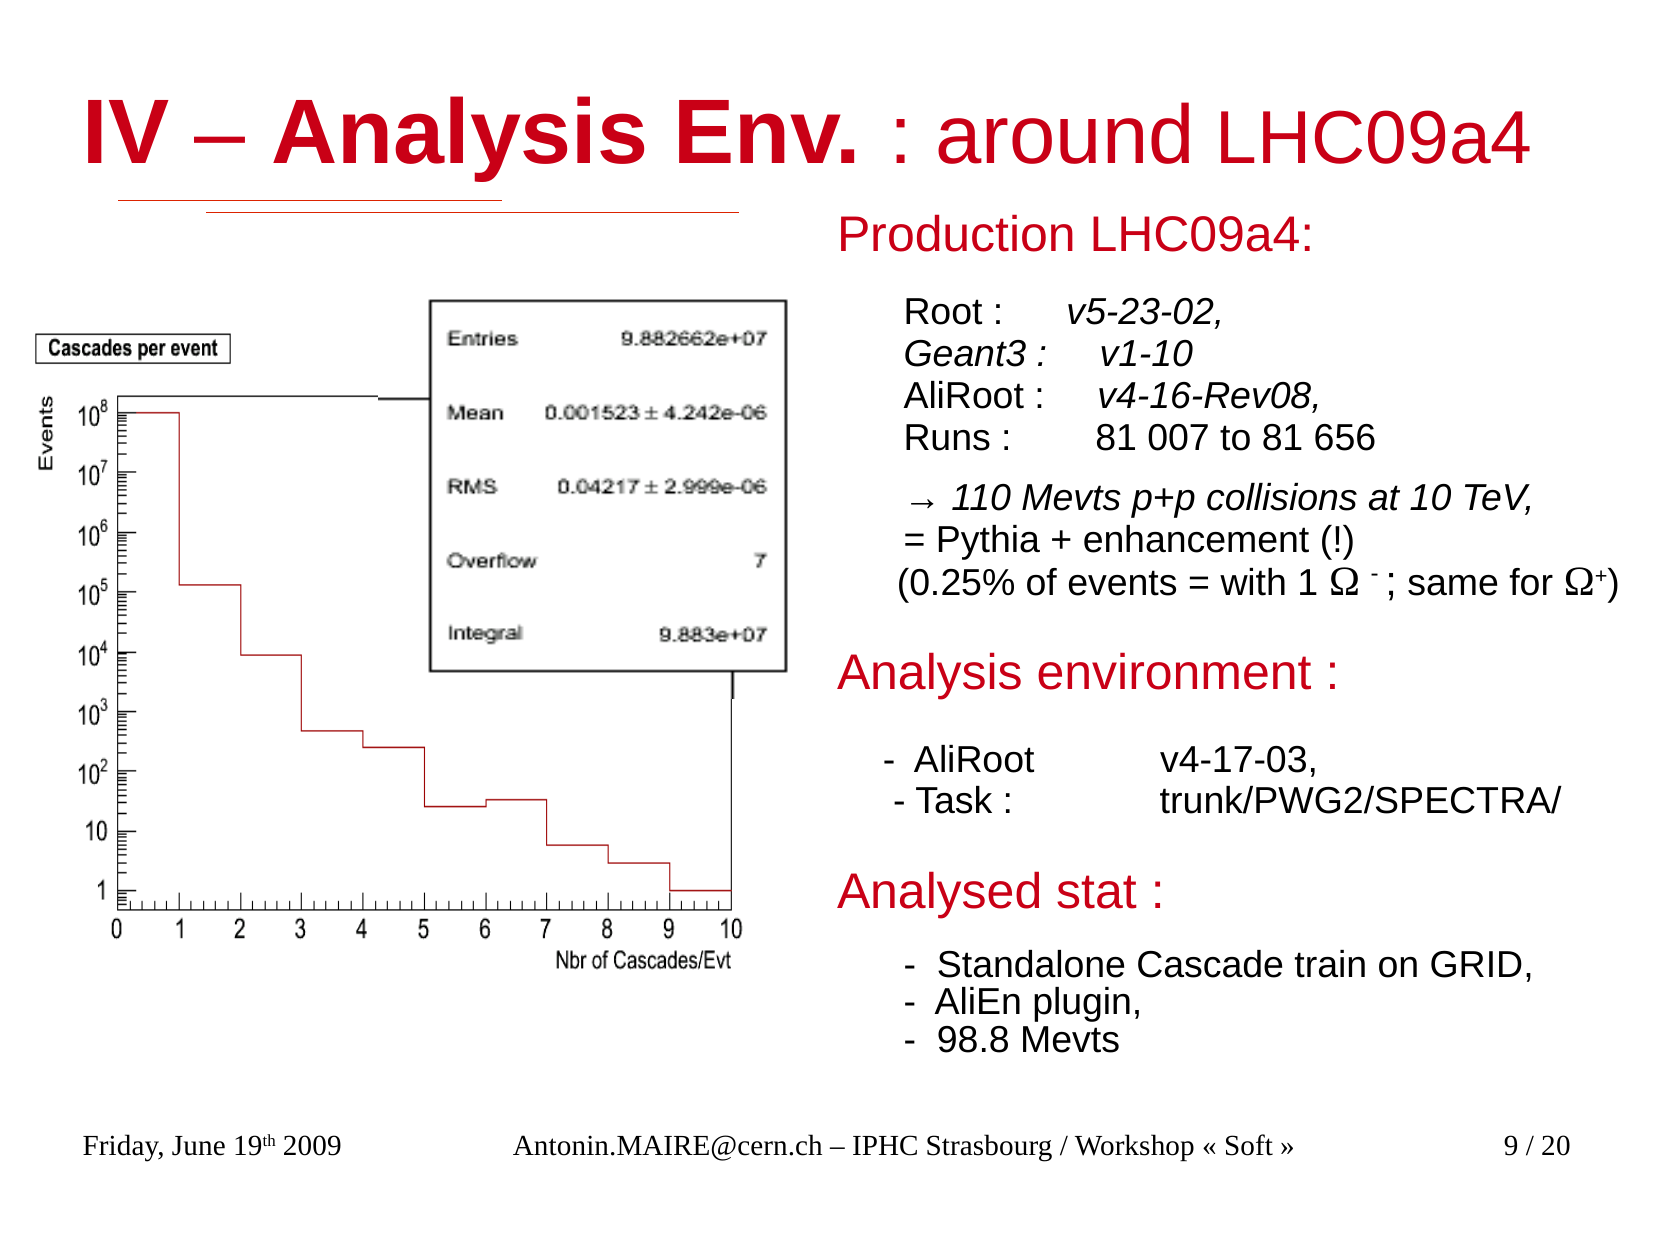

# IV – Analysis Env. : around LHC09a4
 Production LHC09a4:
Root : 	 v5-23-02,
Geant3 : v1-10
AliRoot : v4-16-Rev08,
Runs : 81 007 to 81 656
→ 110 Mevts p+p collisions at 10 TeV,
= Pythia + enhancement (!)
 (0.25% of events = with 1 Ω - ; same for Ω+)
 Analysis environment :
 	- AliRoot v4-17-03,
 - Task : trunk/PWG2/SPECTRA/
 Analysed stat :
- Standalone Cascade train on GRID,
- AliEn plugin,
- 98.8 Mevts
Mon, March 31st, 2008
Antonin Maire - IPHC Strasbourg / AliceWeek Apr. 08
9